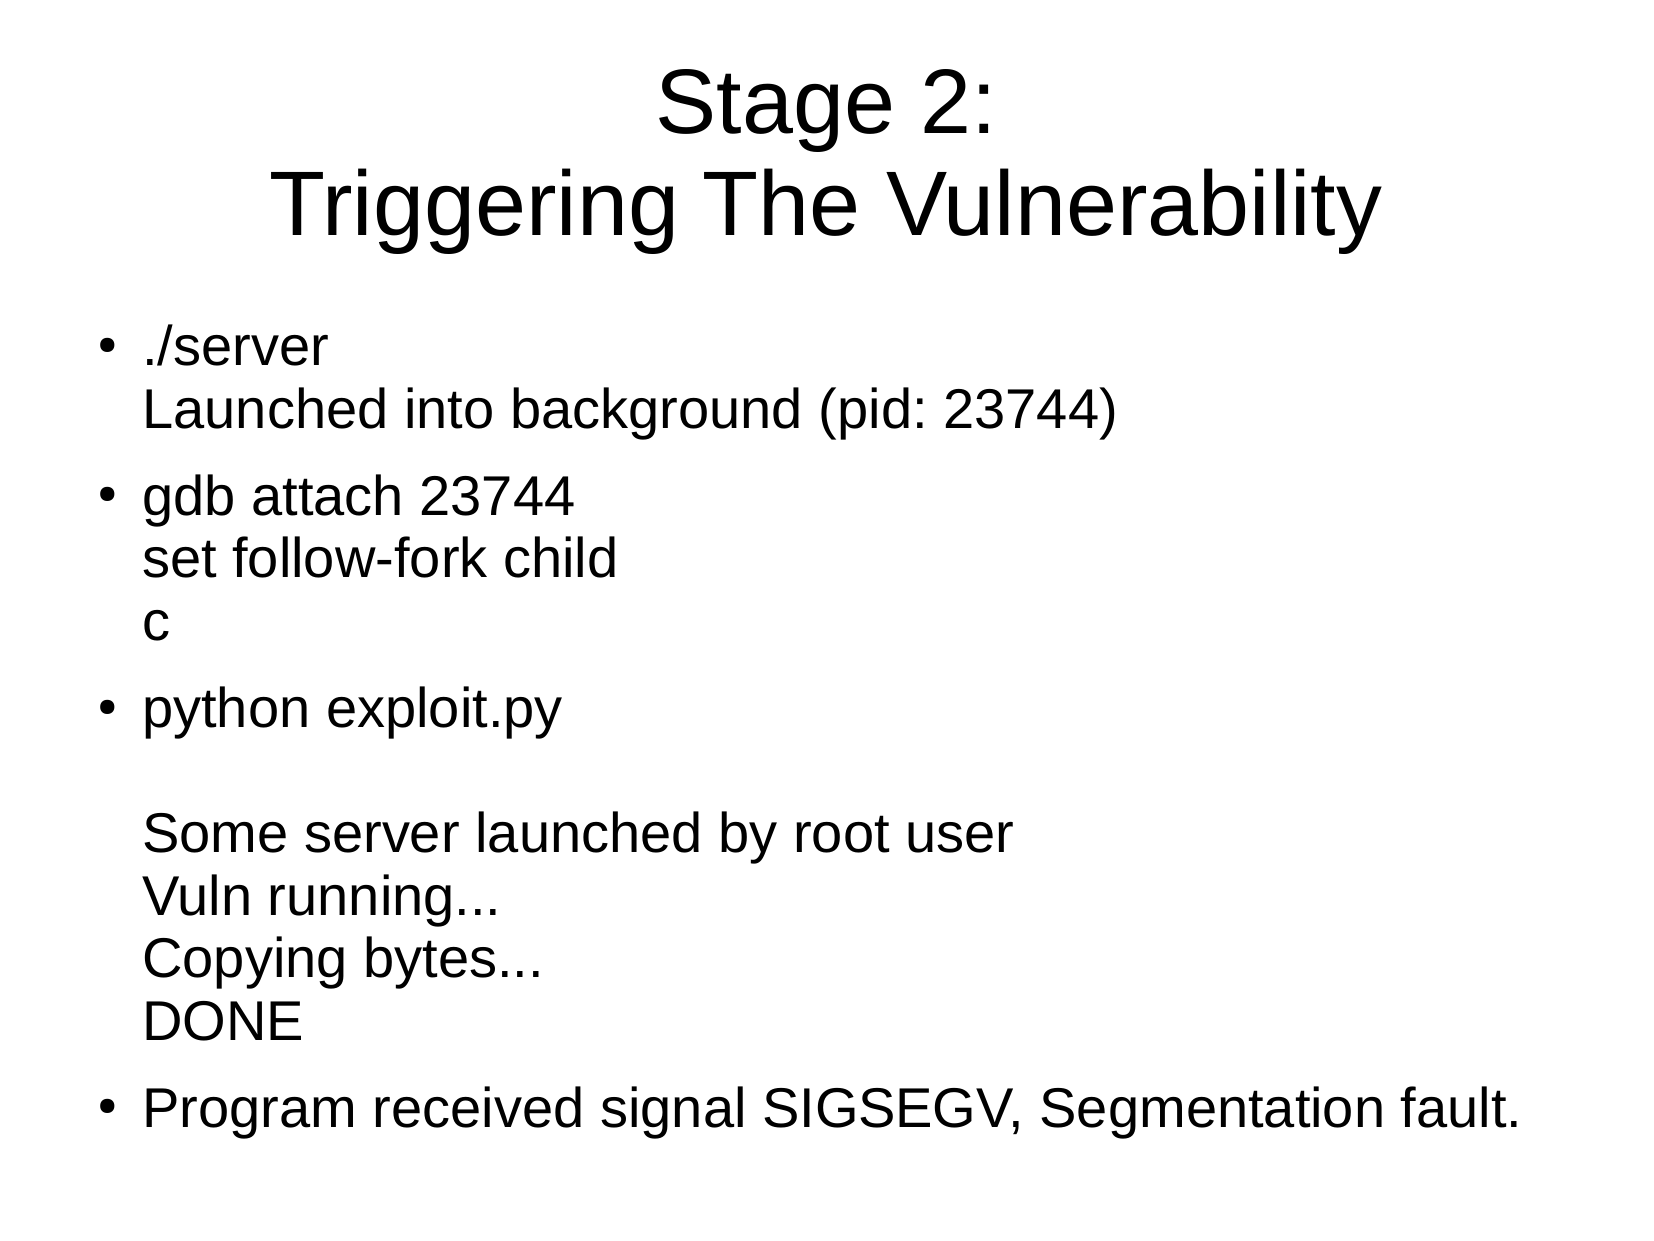

# Stage 2: Triggering The Vulnerability
./server
Launched into background (pid: 23744)
gdb attach 23744
set follow-fork child
c
python exploit.py
Some server launched by root user
Vuln running...
Copying bytes...
DONE
Program received signal SIGSEGV, Segmentation fault.